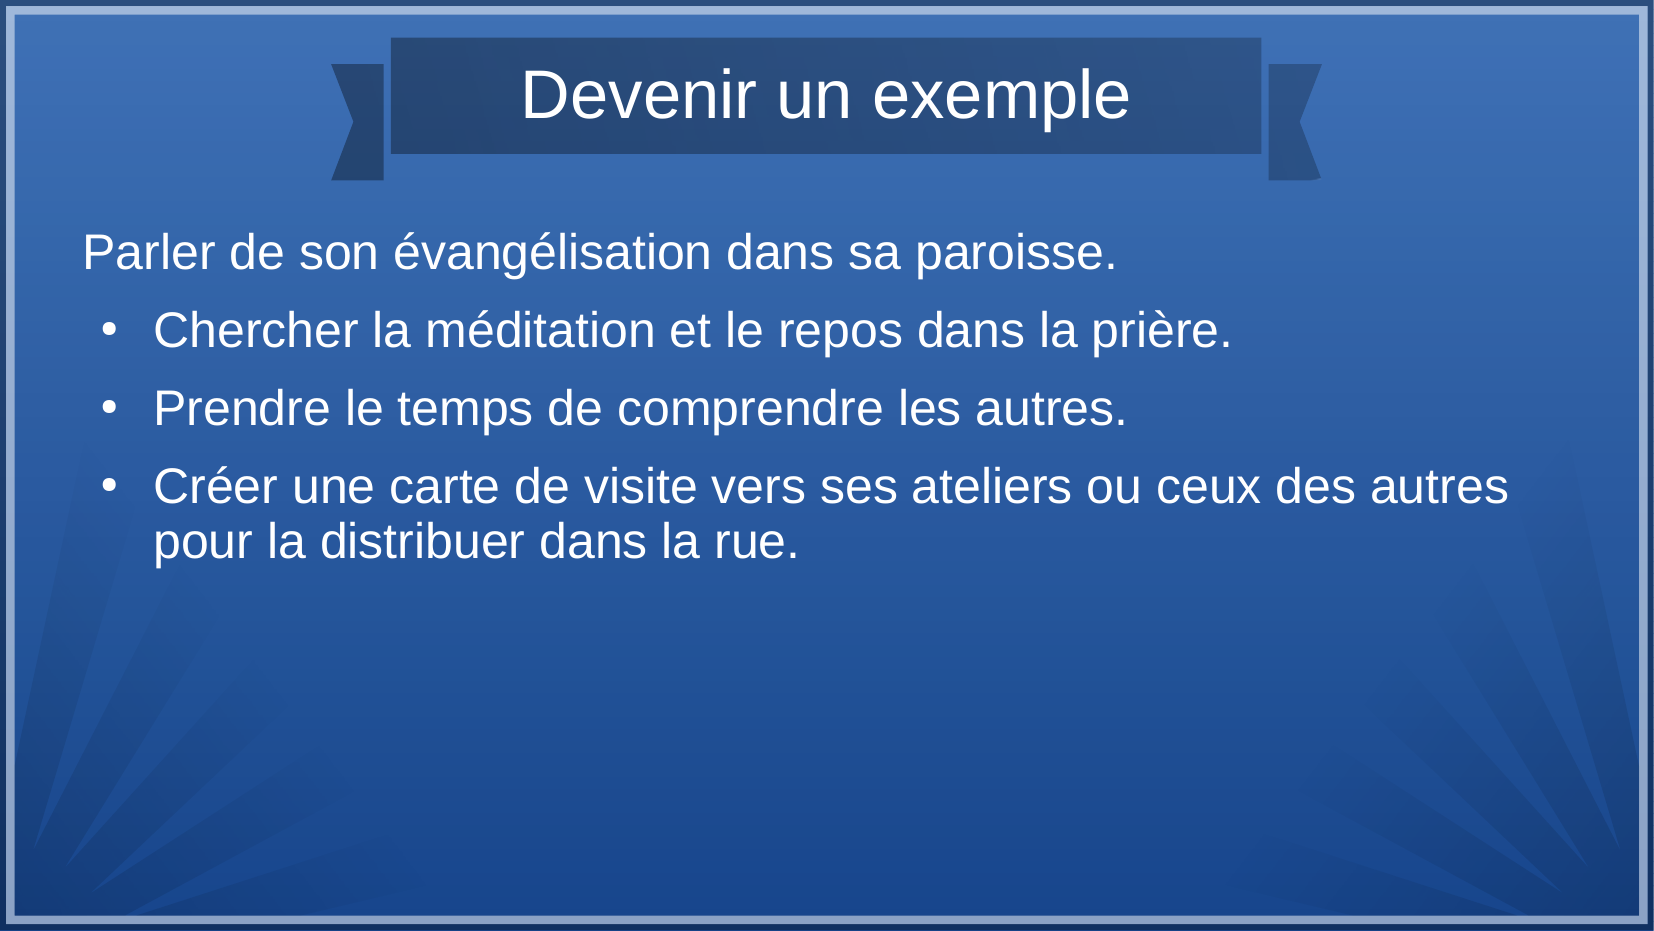

# Devenir un exemple
Parler de son évangélisation dans sa paroisse.
Chercher la méditation et le repos dans la prière.
Prendre le temps de comprendre les autres.
Créer une carte de visite vers ses ateliers ou ceux des autres pour la distribuer dans la rue.